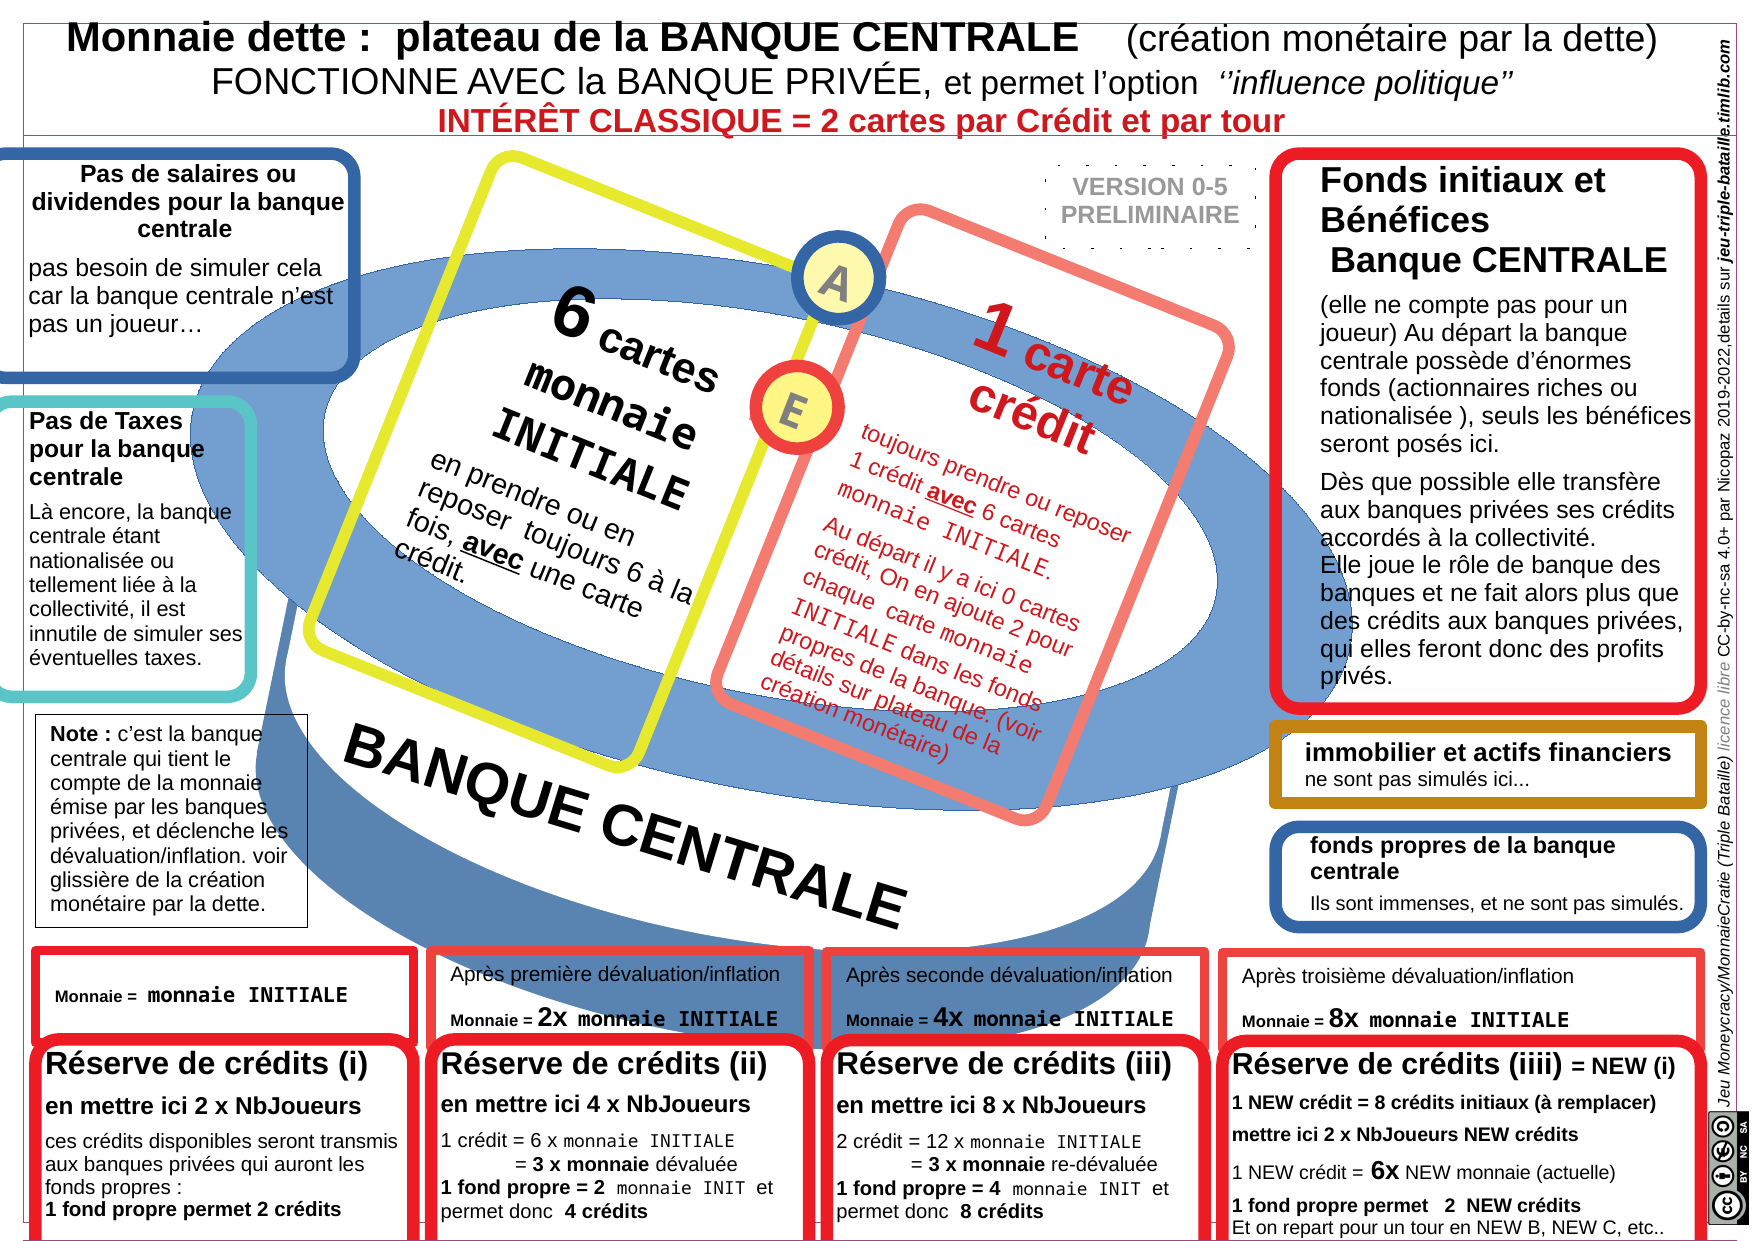

Note : la pile de cartes monnaie sert aussi le tas de la pioche, utilisé pour défausser et remplacer les cartes des batailles.
Monnaie dette : plateau de la BANQUE CENTRALE (création monétaire par la dette)
FONCTIONNE AVEC la BANQUE PRIVÉE, et permet l’option ‘’influence politique’’
INTÉRÊT CLASSIQUE = 2 cartes par Crédit et par tour
Salaires et Dividendes du banquier (1/4)
1/4 des intérêts encaissés par la banque sera prélevé par le banquier en tant que salaire (ou dividende des actionnaires).
Pas de salaires ou dividendes pour la banque centrale
pas besoin de simuler cela car la banque centrale n’est pas un joueur…
Fonds initiaux et Bénéfices
 Banque CENTRALE
(elle ne compte pas pour un joueur) Au départ la banque centrale possède d’énormes fonds (actionnaires riches ou nationalisée ), seuls les bénéfices seront posés ici.
Dès que possible elle transfère aux banques privées ses crédits accordés à la collectivité.
Elle joue le rôle de banque des banques et ne fait alors plus que des crédits aux banques privées, qui elles feront donc des profits privés.
VERSION 0-5 PRELIMINAIRE
6 cartes monnaie INITIALE
en prendre ou en reposer toujours 6 à la fois, avec une carte crédit.
A
1 carte crédit
toujours prendre ou reposer 1 crédit avec 6 cartes monnaie INITIALE.
Au départ il y a ici 0 cartes crédit, On en ajoute 2 pour chaque carte monnaie INITIALE dans les fonds propres de la banque. (voir détails sur plateau de la création monétaire)
D
E
Pas de Taxes pour la banque centrale
Là encore, la banque centrale étant nationalisée ou tellement liée à la collectivité, il est innutile de simuler ses éventuelles taxes.
Taxes sur la banque (1/8)
1/4, 1/8, ou 0 des intérêts encaissés par la banque peuvent être taxés par la collectivité
(valeur réelle ??)
D
Note : c’est la banque centrale qui tient le compte de la monnaie émise par les banques privées, et déclenche les dévaluation/inflation. voir glissière de la création monétaire par la dette.
immobilier et actifs financiers
ne sont pas simulés ici...
BANQUE CENTRALE
fonds propres de la banque centrale
Ils sont immenses, et ne sont pas simulés.
# Actifs financiers de la banque centrale
ne sont pas simulés…
Monnaie = monnaie INITIALE
Après première dévaluation/inflation
Monnaie = 2x monnaie INITIALE
Après seconde dévaluation/inflation
Monnaie = 4x monnaie INITIALE
Après troisième dévaluation/inflation
Monnaie = 8x monnaie INITIALE
Chapeau du néant monétaire
Réserve de crédits (i)
en mettre ici 2 x NbJoueurs
ces crédits disponibles seront transmis aux banques privées qui auront les fonds propres :
1 fond propre permet 2 crédits
Réserve de crédits (ii)
en mettre ici 4 x NbJoueurs
1 crédit = 6 x monnaie INITIALE
 = 3 x monnaie dévaluée
1 fond propre = 2 monnaie INIT et permet donc 4 crédits
Réserve de crédits (iii)
en mettre ici 8 x NbJoueurs
2 crédit = 12 x monnaie INITIALE
 = 3 x monnaie re-dévaluée
1 fond propre = 4 monnaie INIT et permet donc 8 crédits
Réserve de crédits (iiii) = NEW (i)
1 NEW crédit = 8 crédits initiaux (à remplacer)
mettre ici 2 x NbJoueurs NEW crédits
1 NEW crédit = 6x NEW monnaie (actuelle)
1 fond propre permet 2 NEW crédits
Et on repart pour un tour en NEW B, NEW C, etc..
crédits auprès de la banque des banques (avec intérêts)
1 carte crédit permettant d’ajouter 6 cartes monnaie aux fonds propres de la banque si nécessaire. La banque paiera alors des intérêts et remboursera ces crédits dès que possible.
Pile des crédits jamais remboursés
provenant des faillites. Si trop nombreux.. pas de problème, les états renflouent..